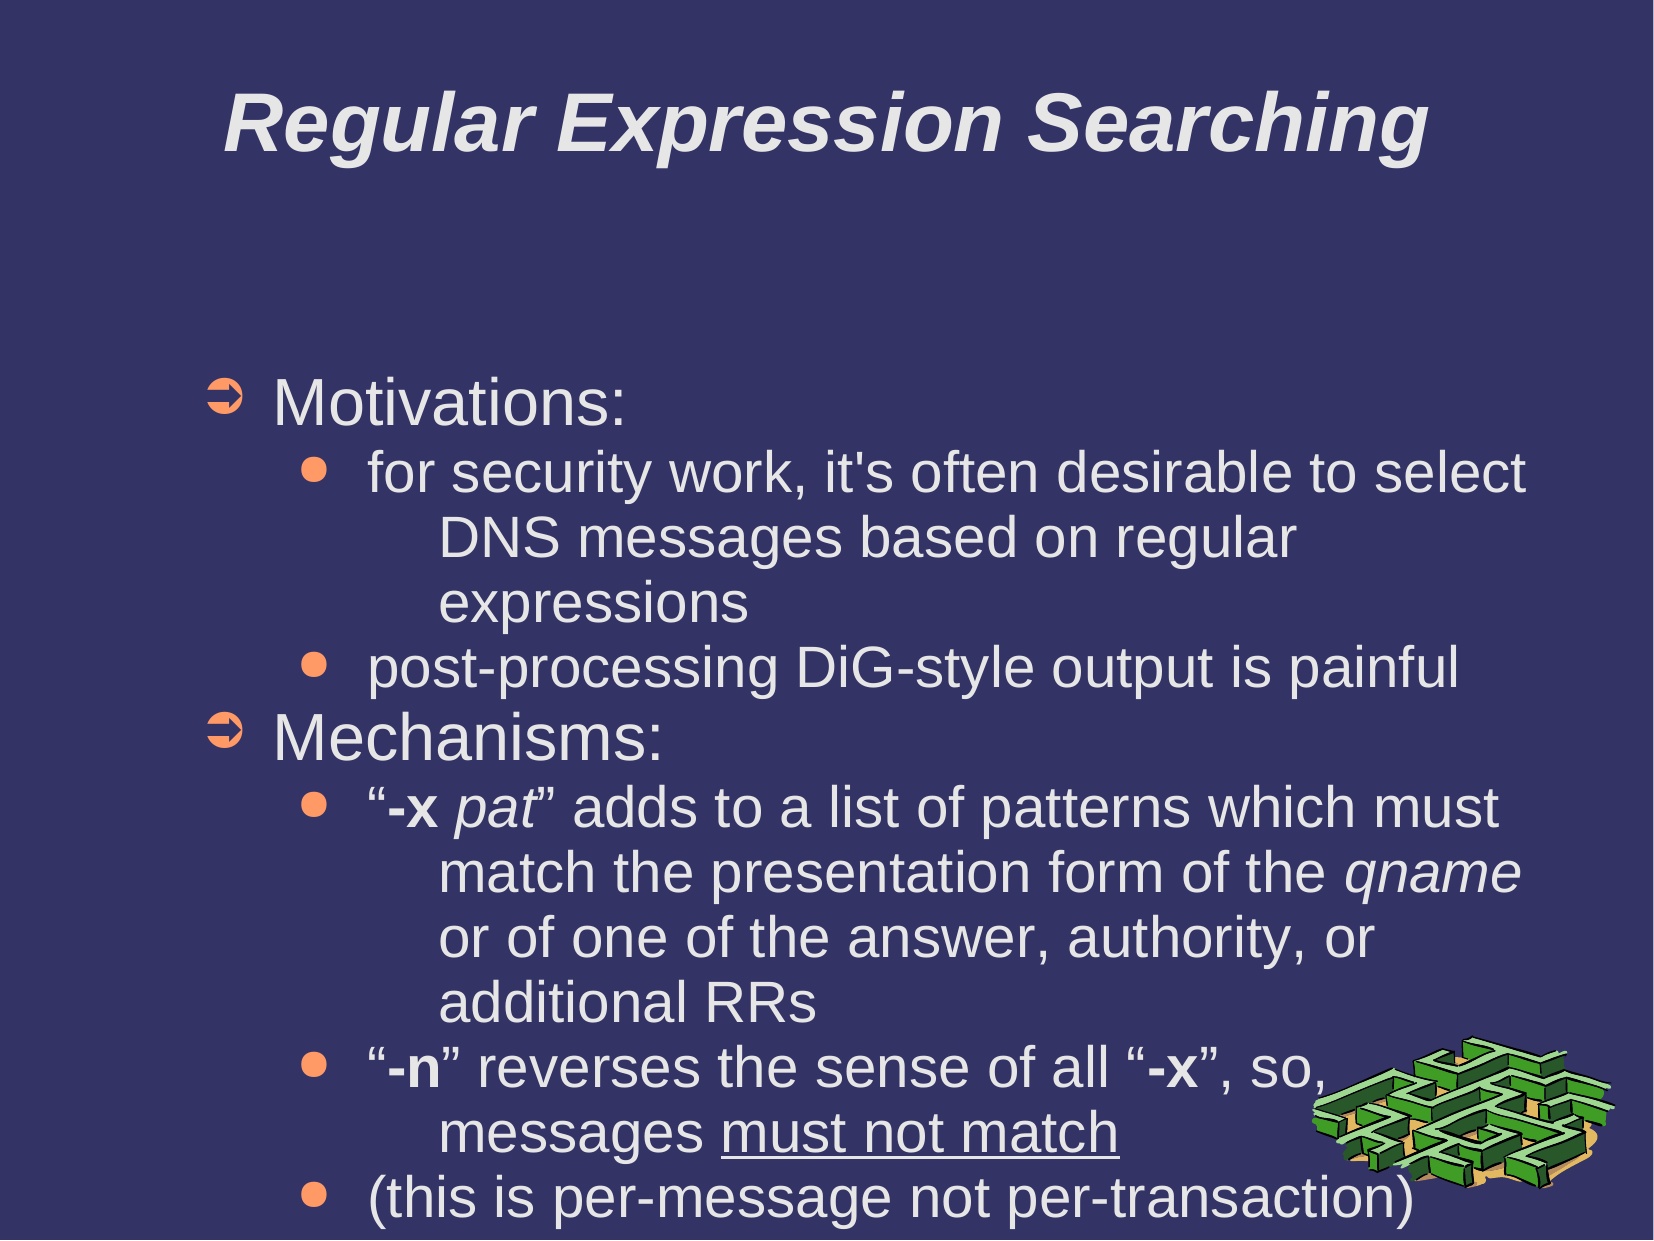

# Regular Expression Searching
Motivations:
for security work, it's often desirable to select DNS messages based on regular expressions
post-processing DiG-style output is painful
Mechanisms:
“-x pat” adds to a list of patterns which must match the presentation form of the qname or of one of the answer, authority, or additional RRs
“-n” reverses the sense of all “-x”, so, messages must not match
(this is per-message not per-transaction)